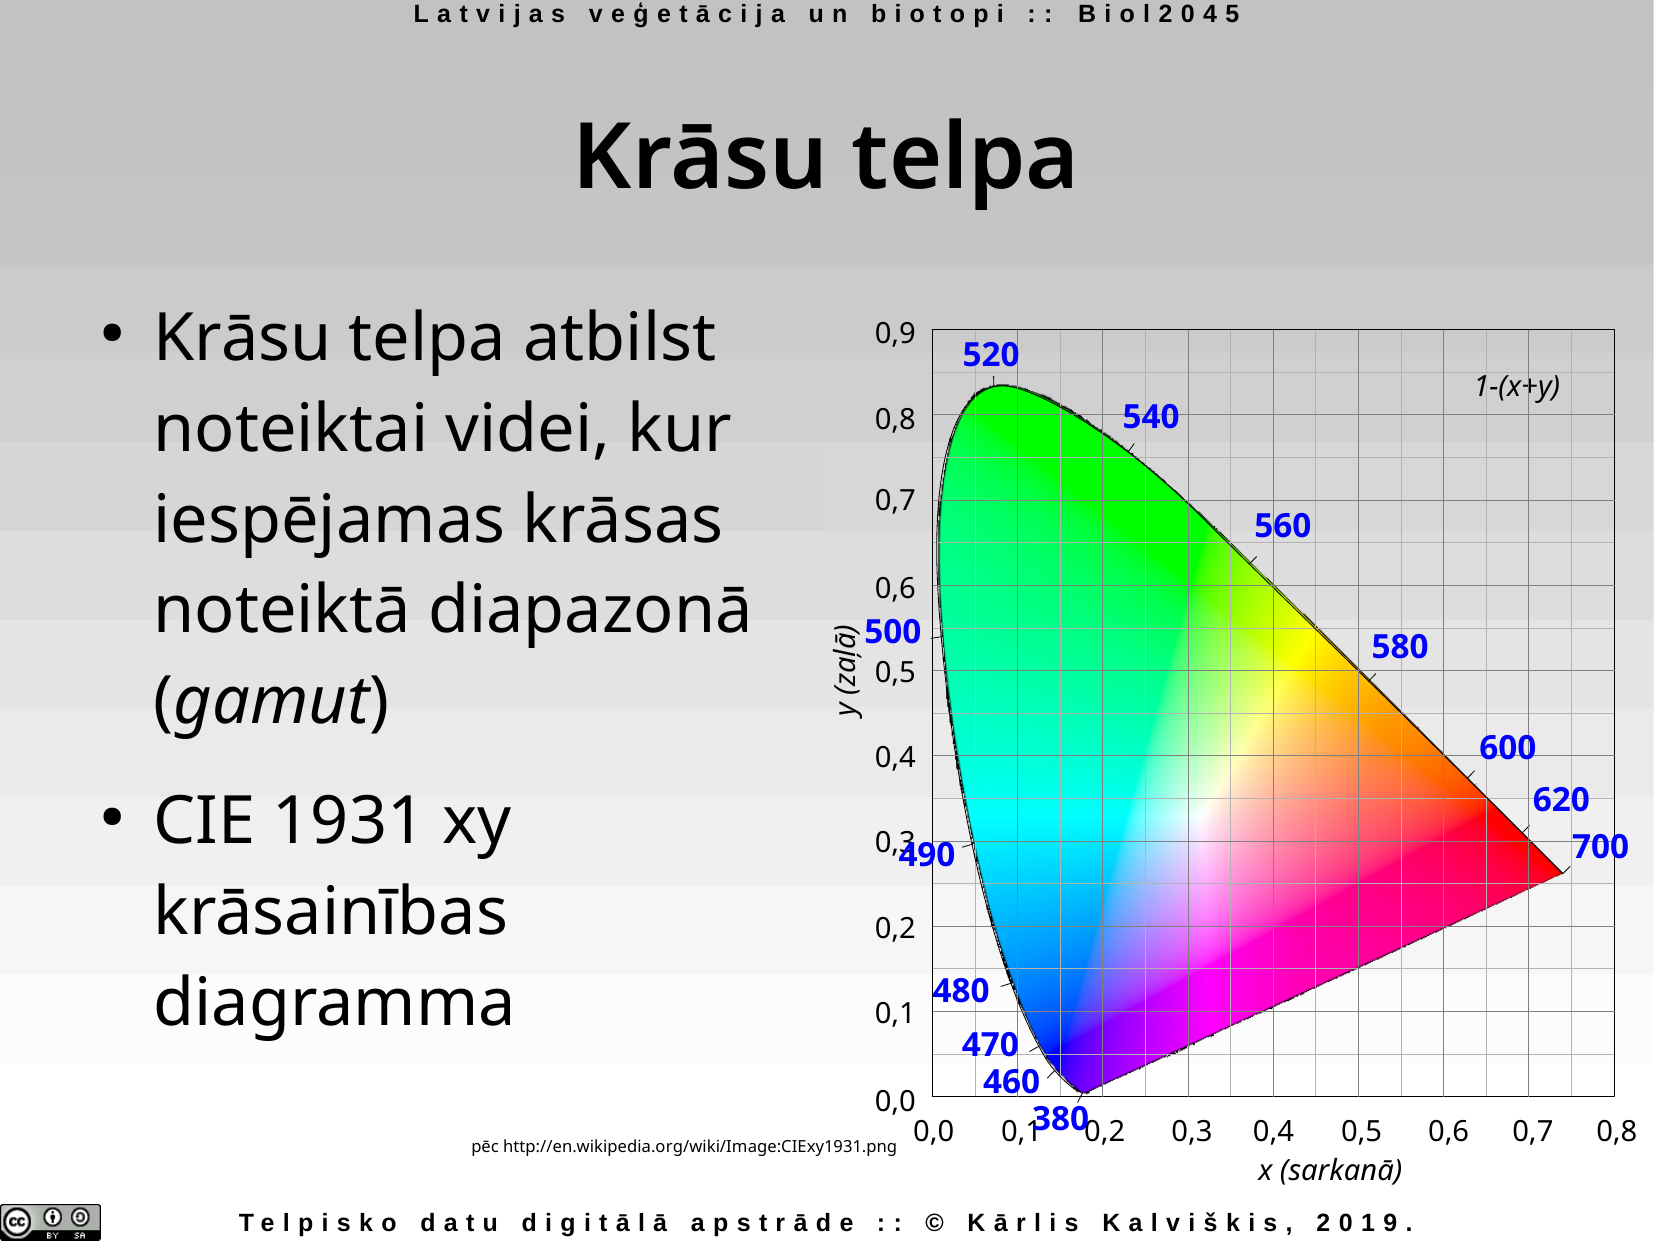

# Krāsu telpa
Krāsu telpa atbilst noteiktai videi, kur iespējamas krāsas noteiktā diapazonā (gamut)
CIE 1931 xy krāsainības diagramma
0,9
0,8
0,7
0,6
y (zaļā)
0,5
0,4
0,3
0,2
0,1
0,0
520
540
560
500
580
600
620
700
490
480
470
460
380
1-(x+y)
0,0
0,1
0,2
0,3
0,4
0,5
0,6
0,7
0,8
x (sarkanā)
pēc http://en.wikipedia.org/wiki/Image:CIExy1931.png